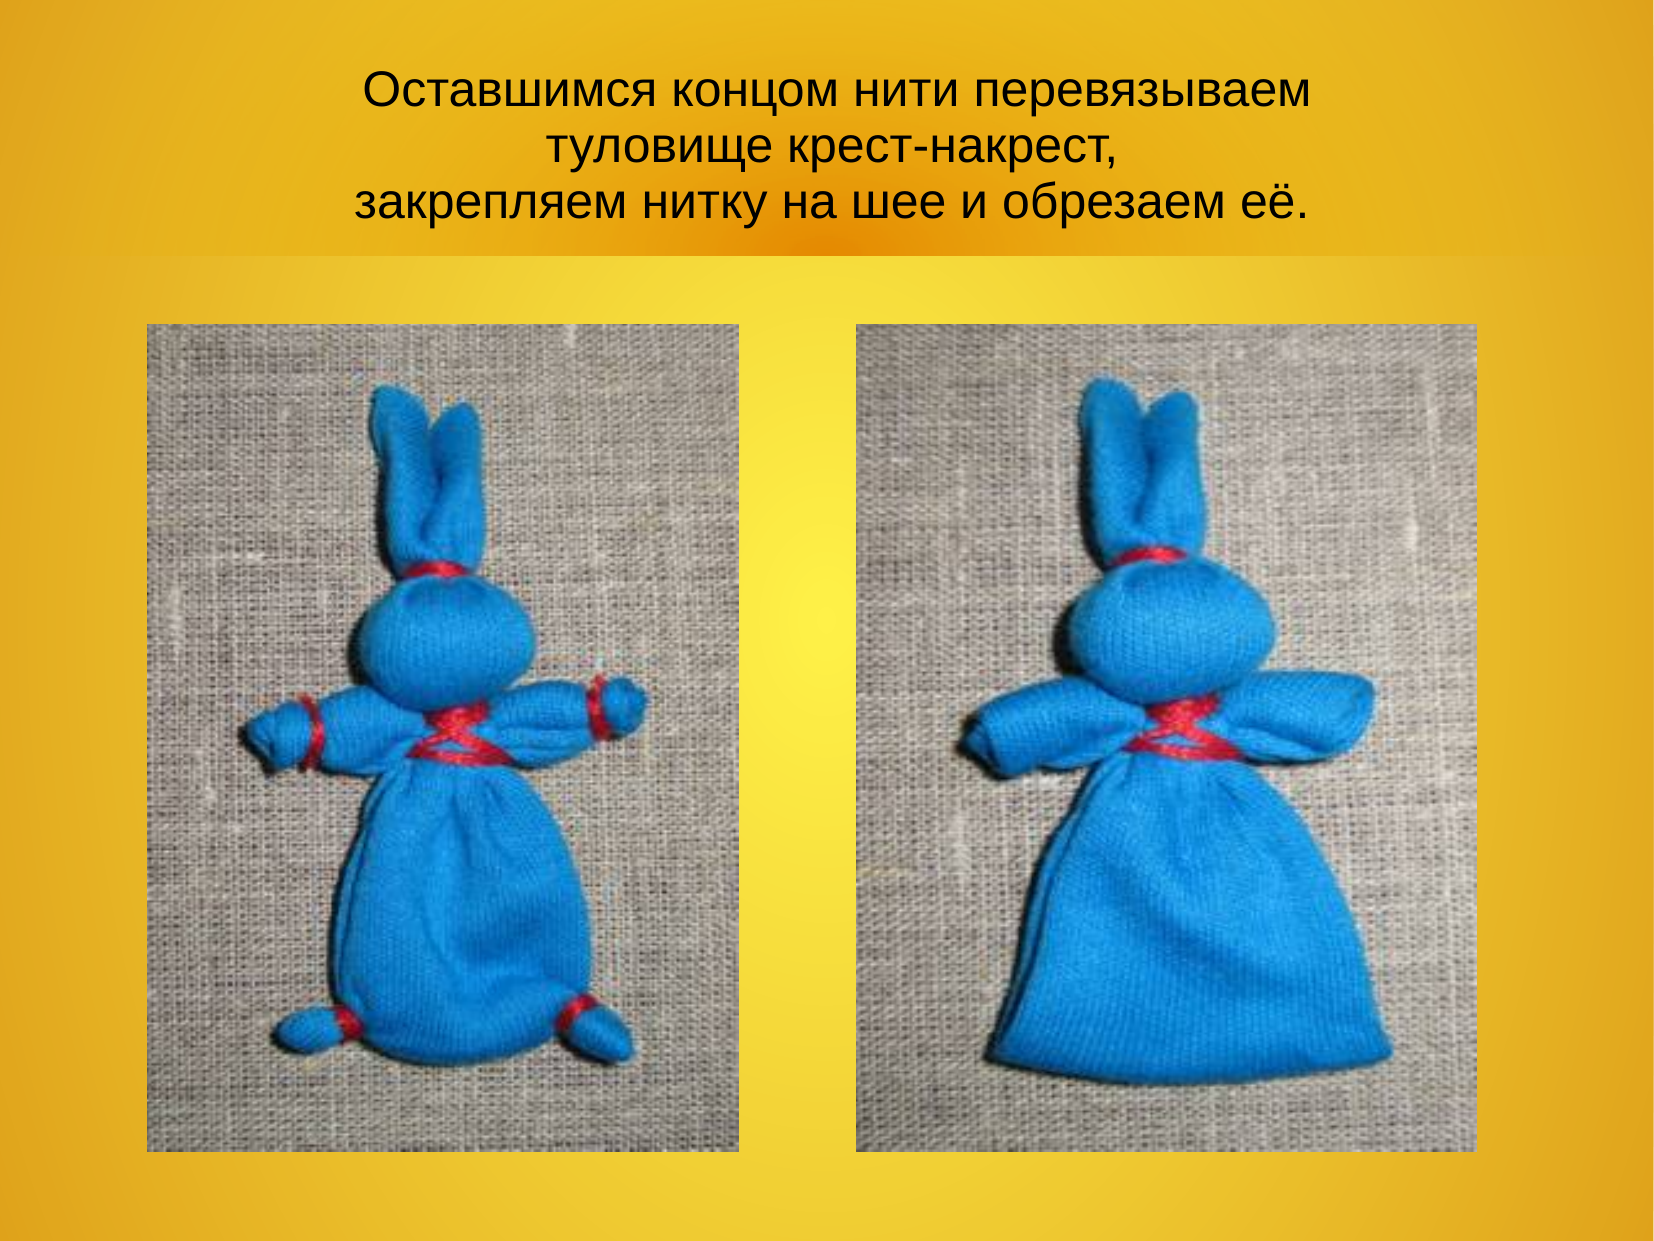

Оставшимся концом нити перевязываем туловище крест-накрест,
закрепляем нитку на шее и обрезаем её.